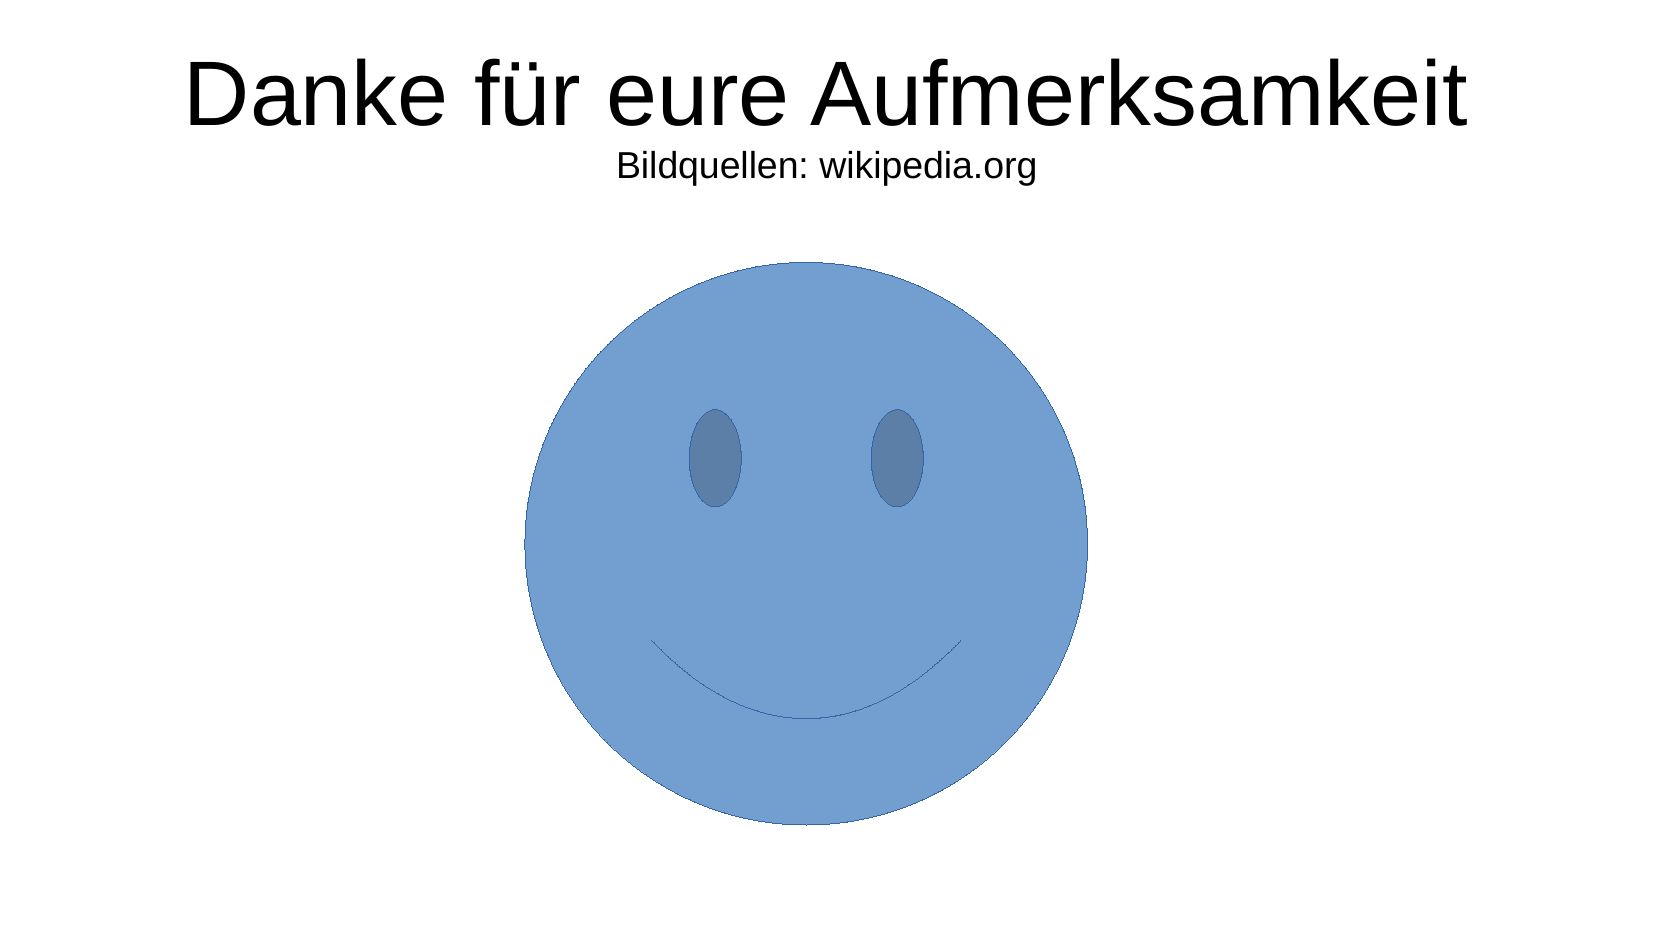

# Danke für eure Aufmerksamkeit Bildquellen: wikipedia.org